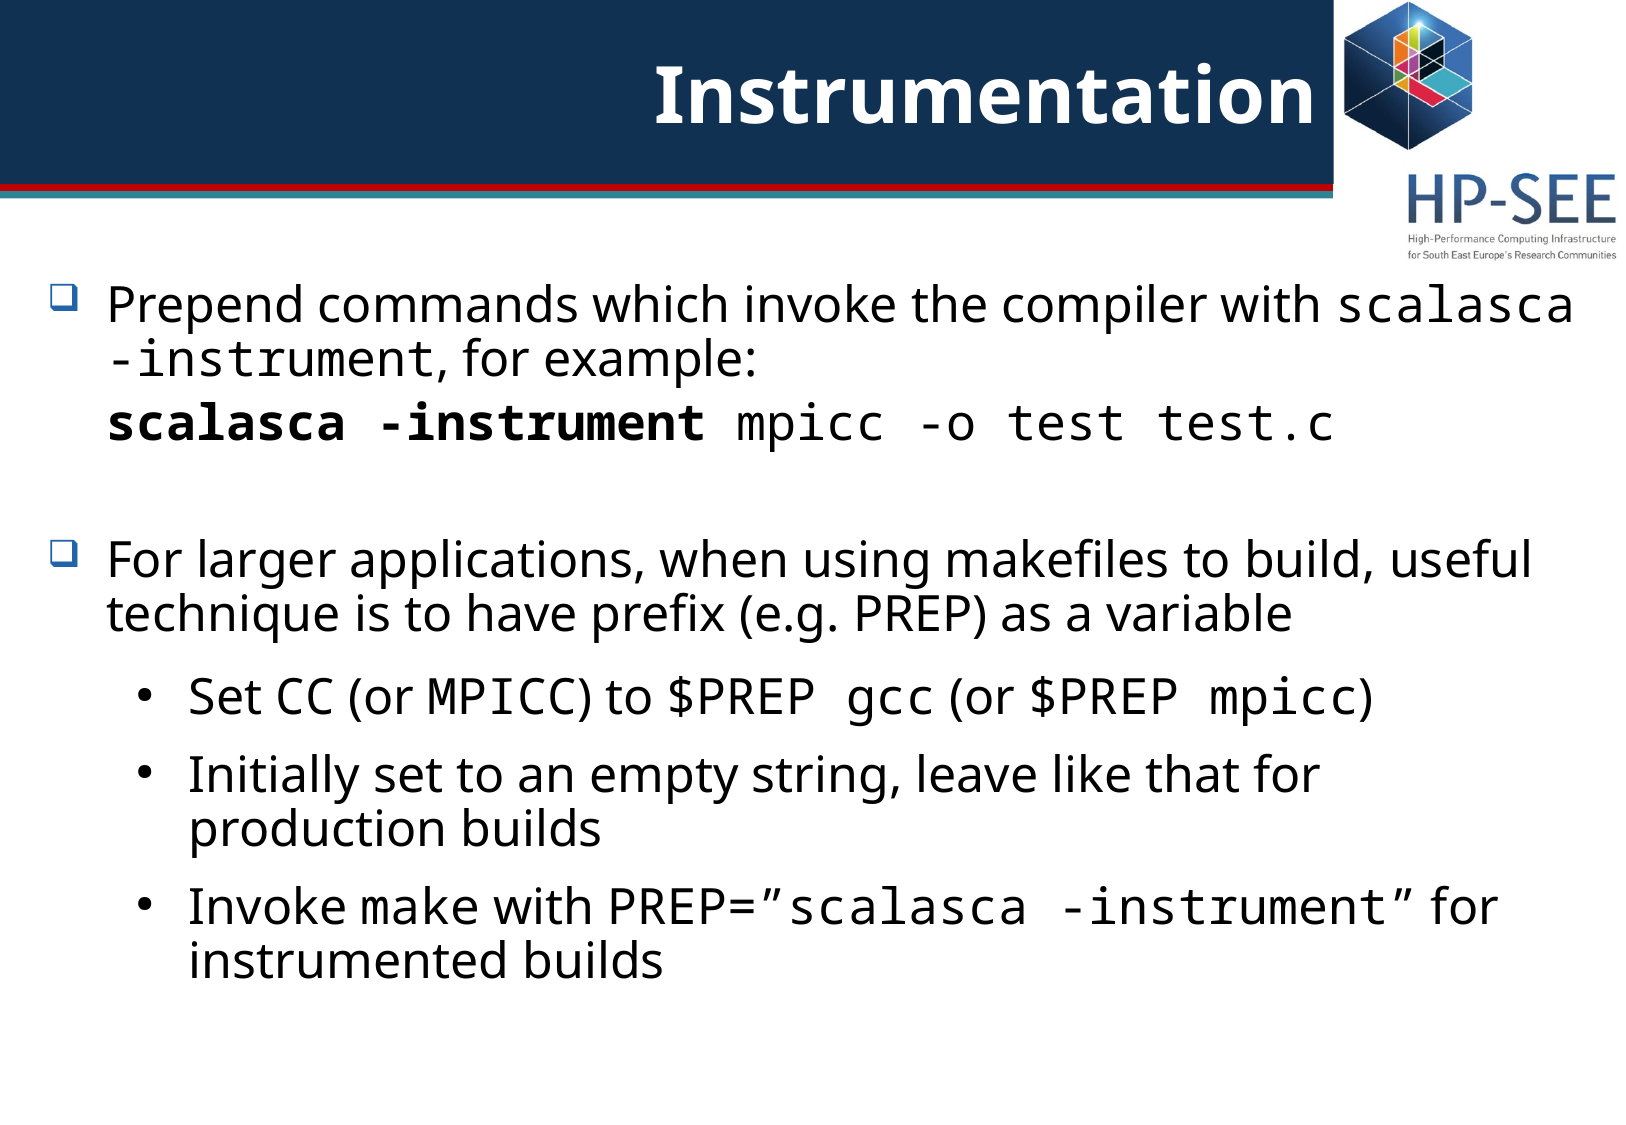

# Instrumentation
Prepend commands which invoke the compiler with scalasca -instrument, for example:
scalasca -instrument mpicc -o test test.c
For larger applications, when using makefiles to build, useful technique is to have prefix (e.g. PREP) as a variable
Set CC (or MPICC) to $PREP gcc (or $PREP mpicc)
Initially set to an empty string, leave like that for production builds
Invoke make with PREP=”scalasca -instrument” for instrumented builds